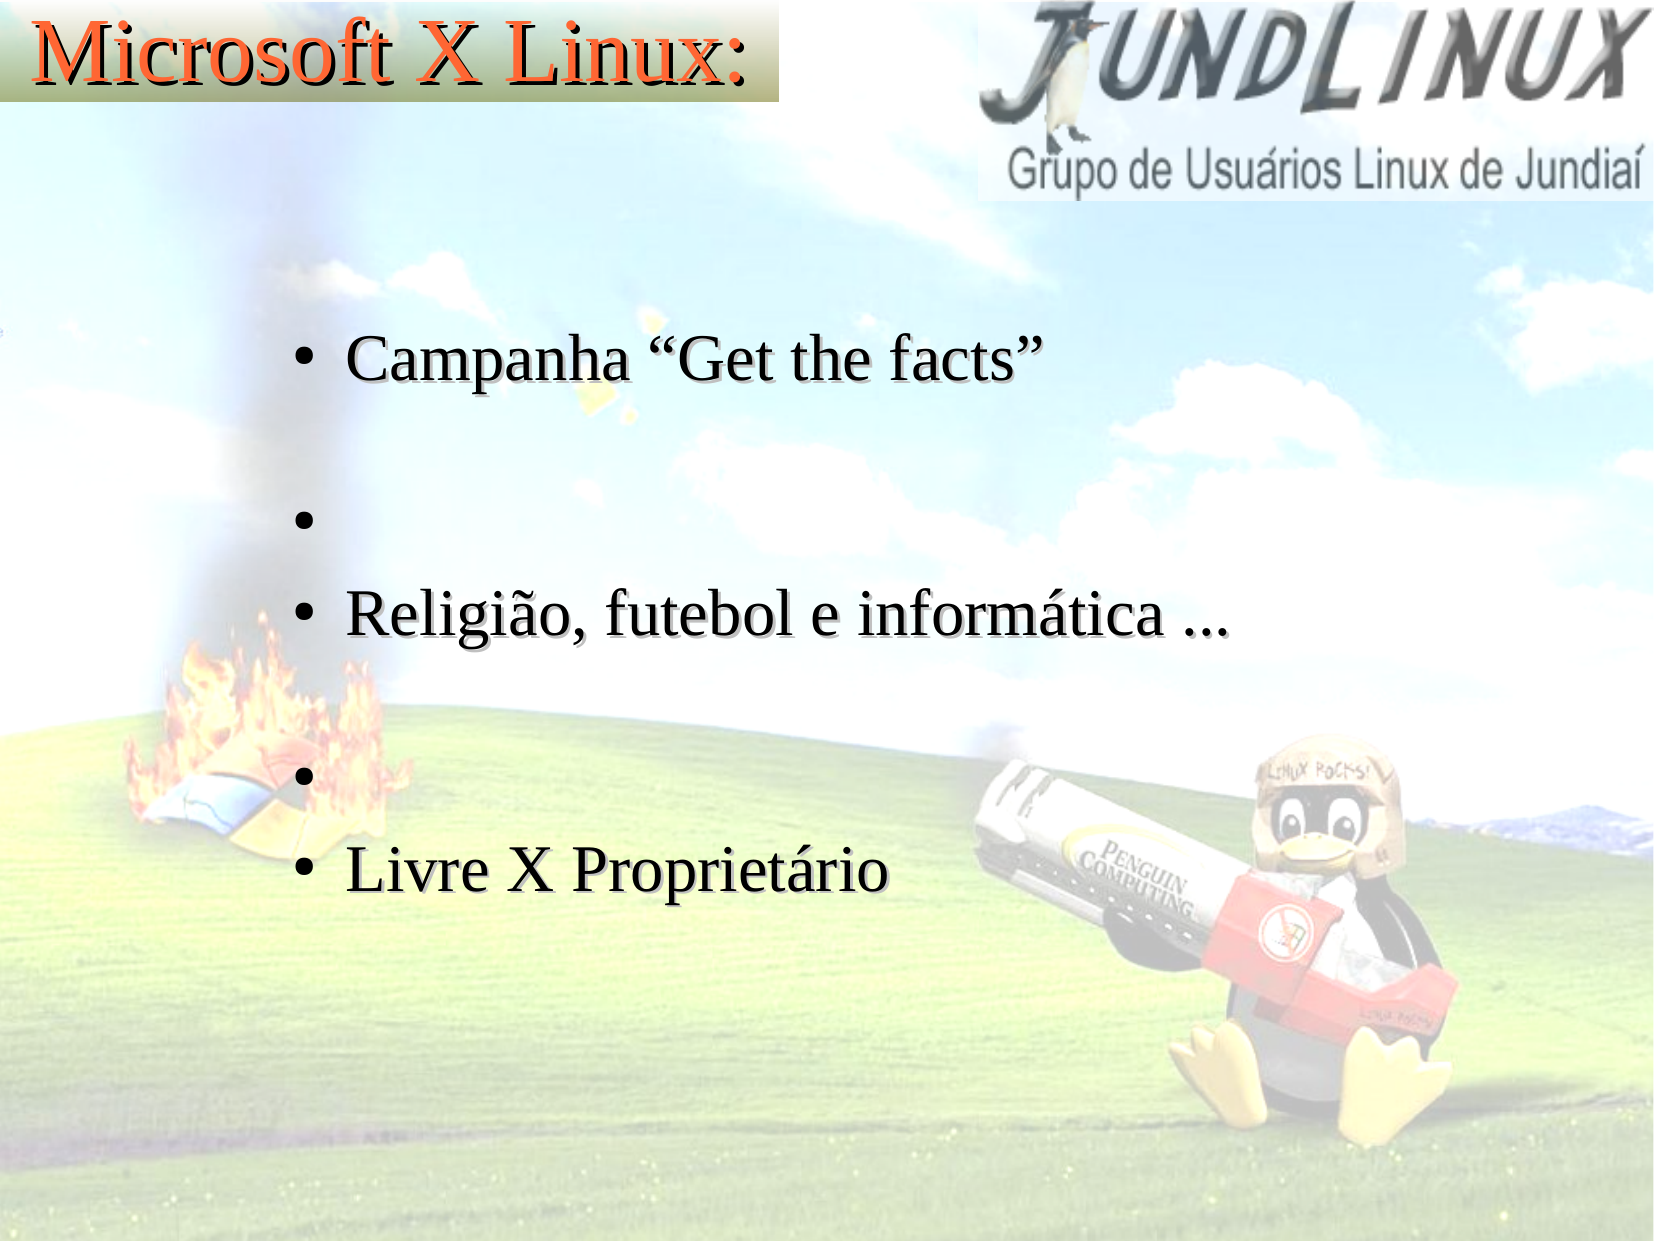

Microsoft X Linux:
# Campanha “Get the facts”
Religião, futebol e informática ...
Livre X Proprietário